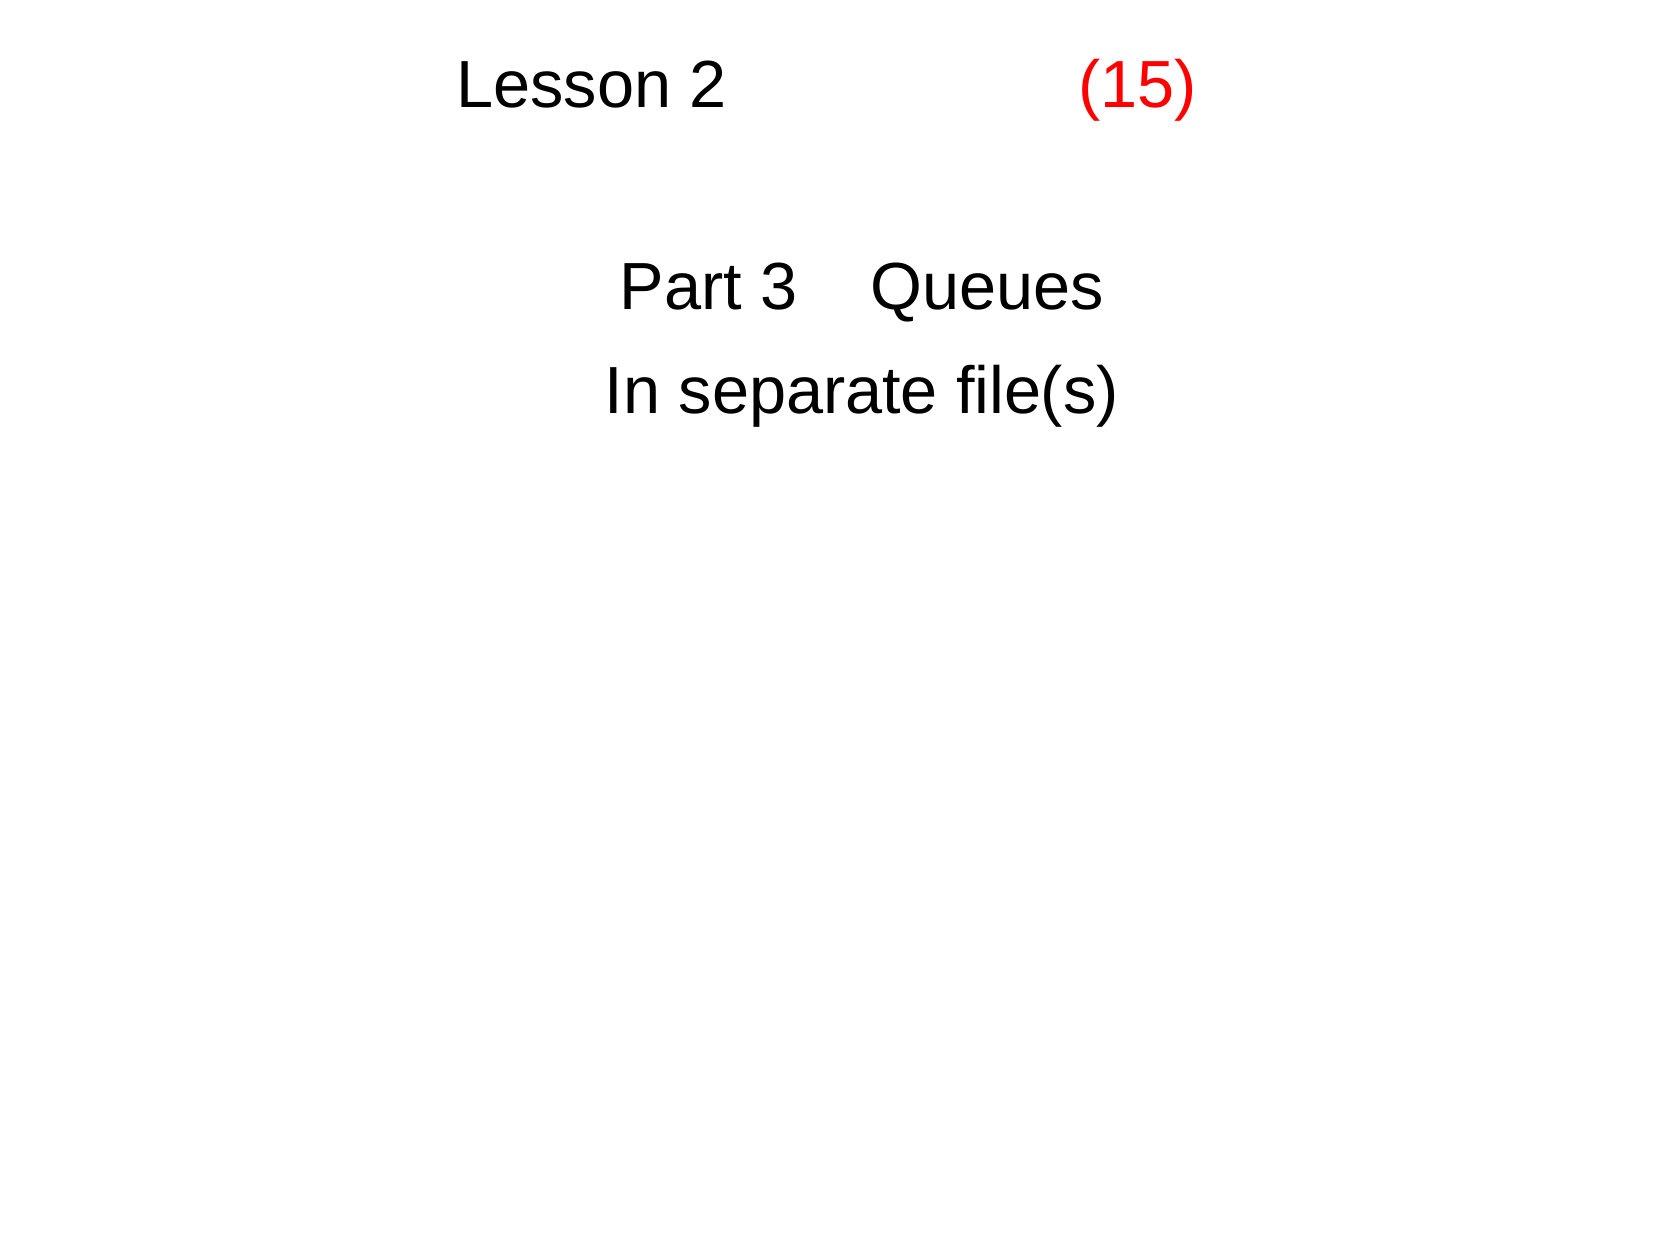

# Lesson 2 (15)
Part 3 Queues
In separate file(s)